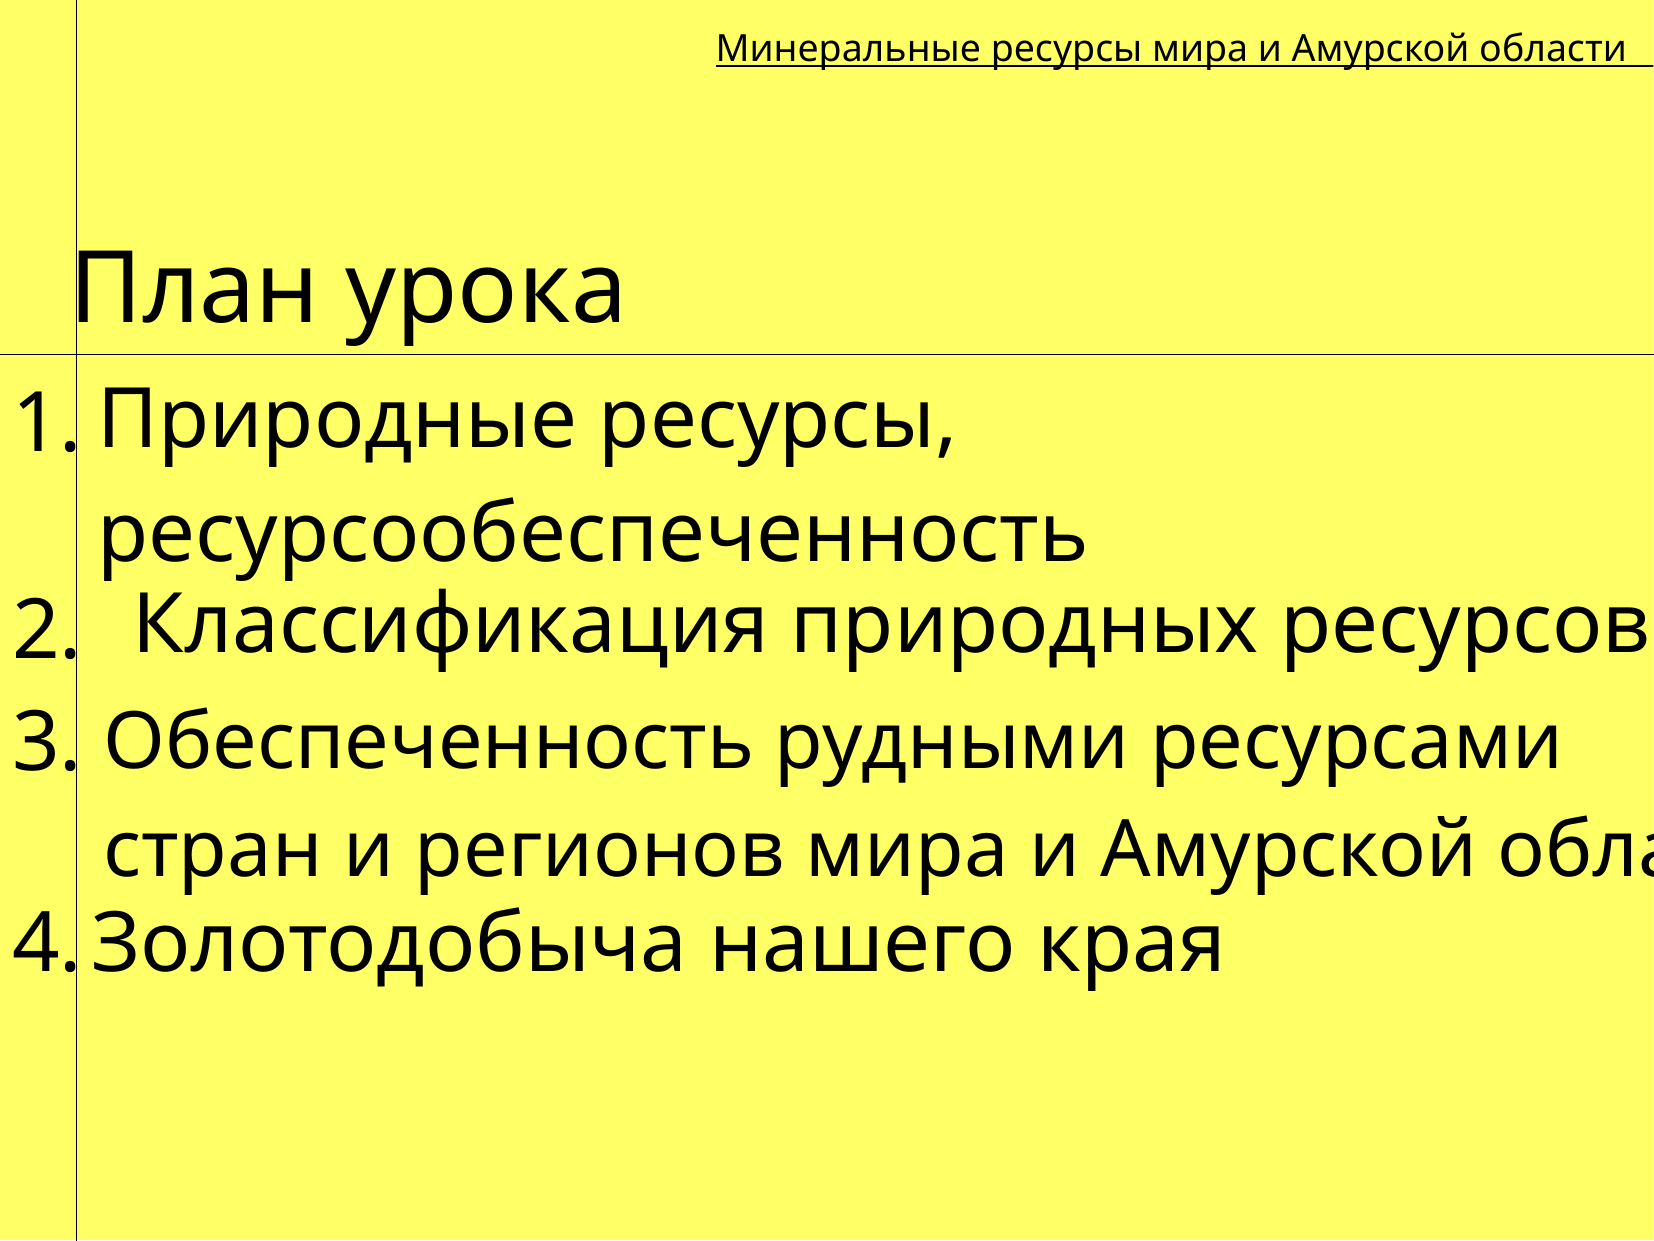

Минеральные ресурсы мира и Амурской области
План урока
Природные ресурсы,
ресурсообеспеченность
1.
Классификация природных ресурсов
2.
Обеспеченность рудными ресурсами
стран и регионов мира и Амурской области
3.
Золотодобыча нашего края
4.